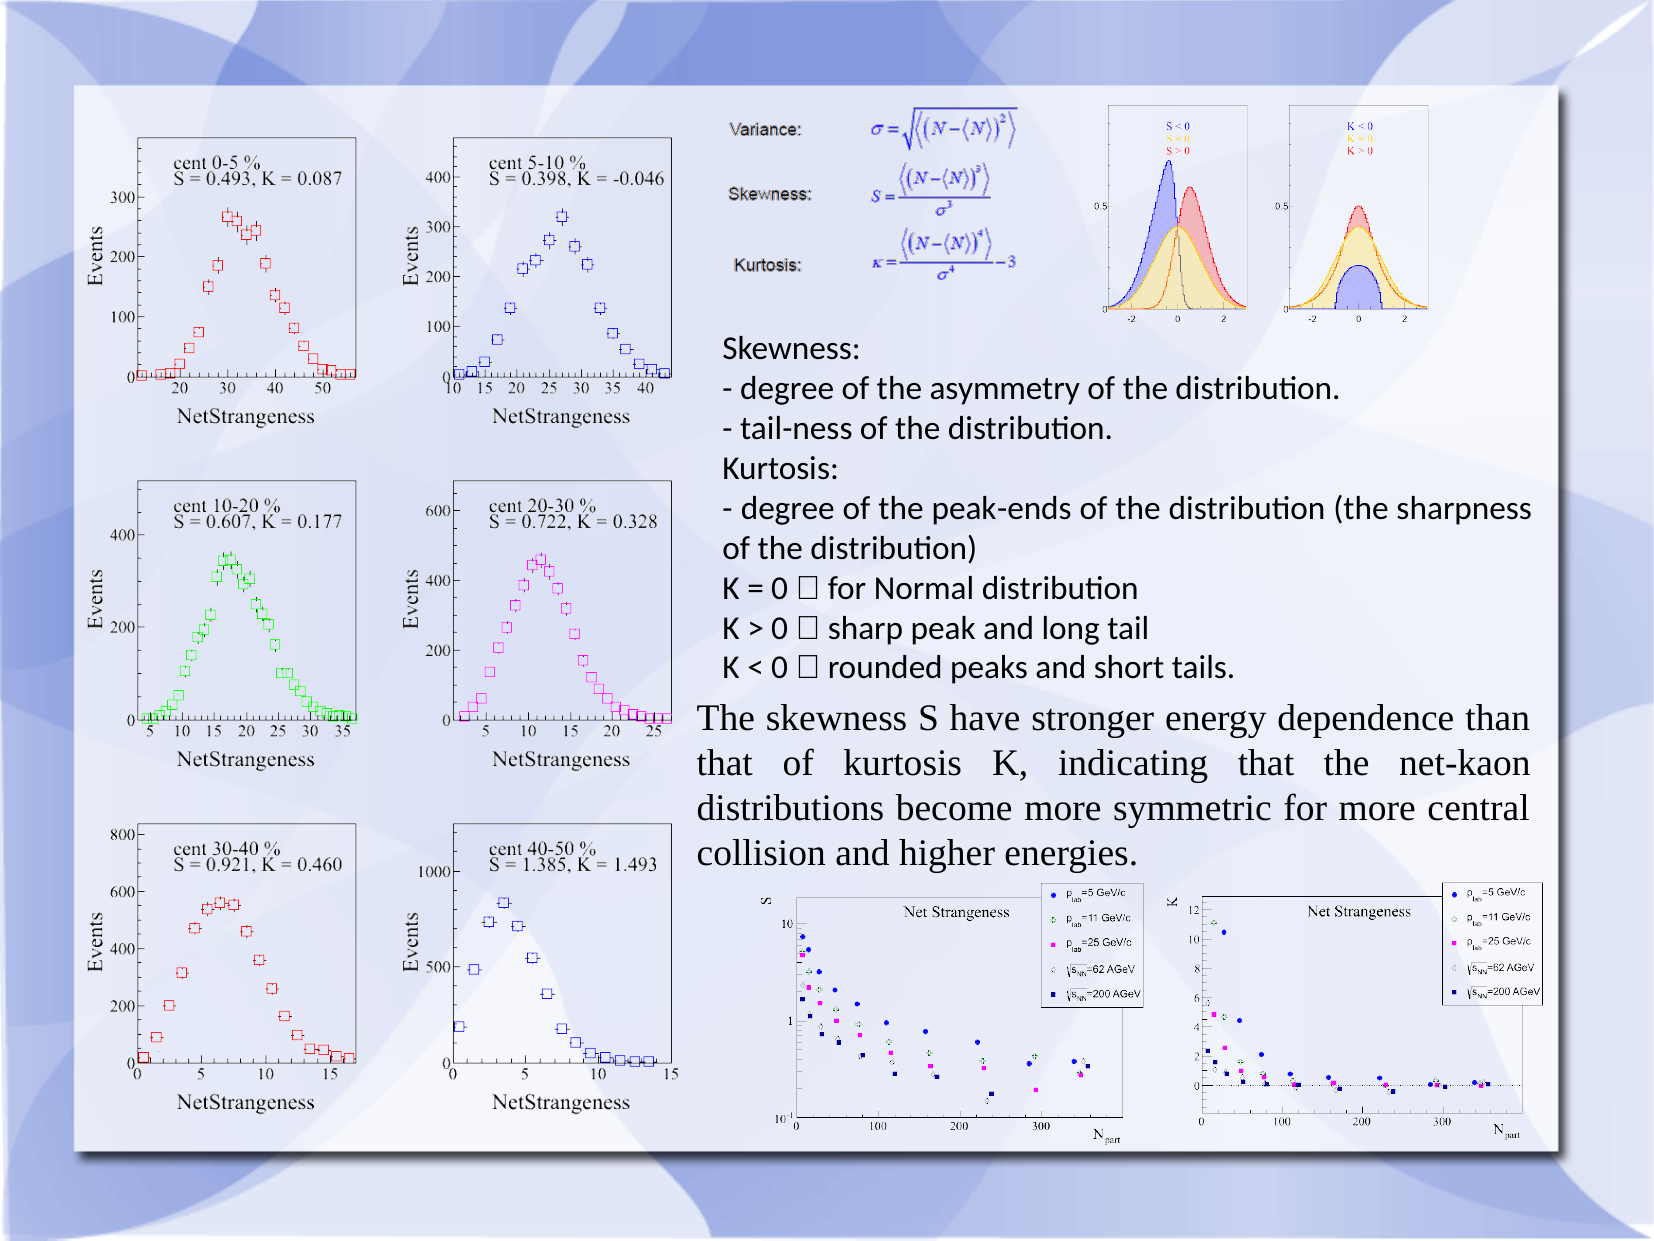

Skewness:
- degree of the asymmetry of the distribution.
- tail-ness of the distribution.
Kurtosis:
- degree of the peak-ends of the distribution (the sharpness of the distribution)
K = 0  for Normal distribution
K > 0  sharp peak and long tail
K < 0  rounded peaks and short tails.
The skewness S have stronger energy dependence than that of kurtosis K, indicating that the net-kaon distributions become more symmetric for more central collision and higher energies.